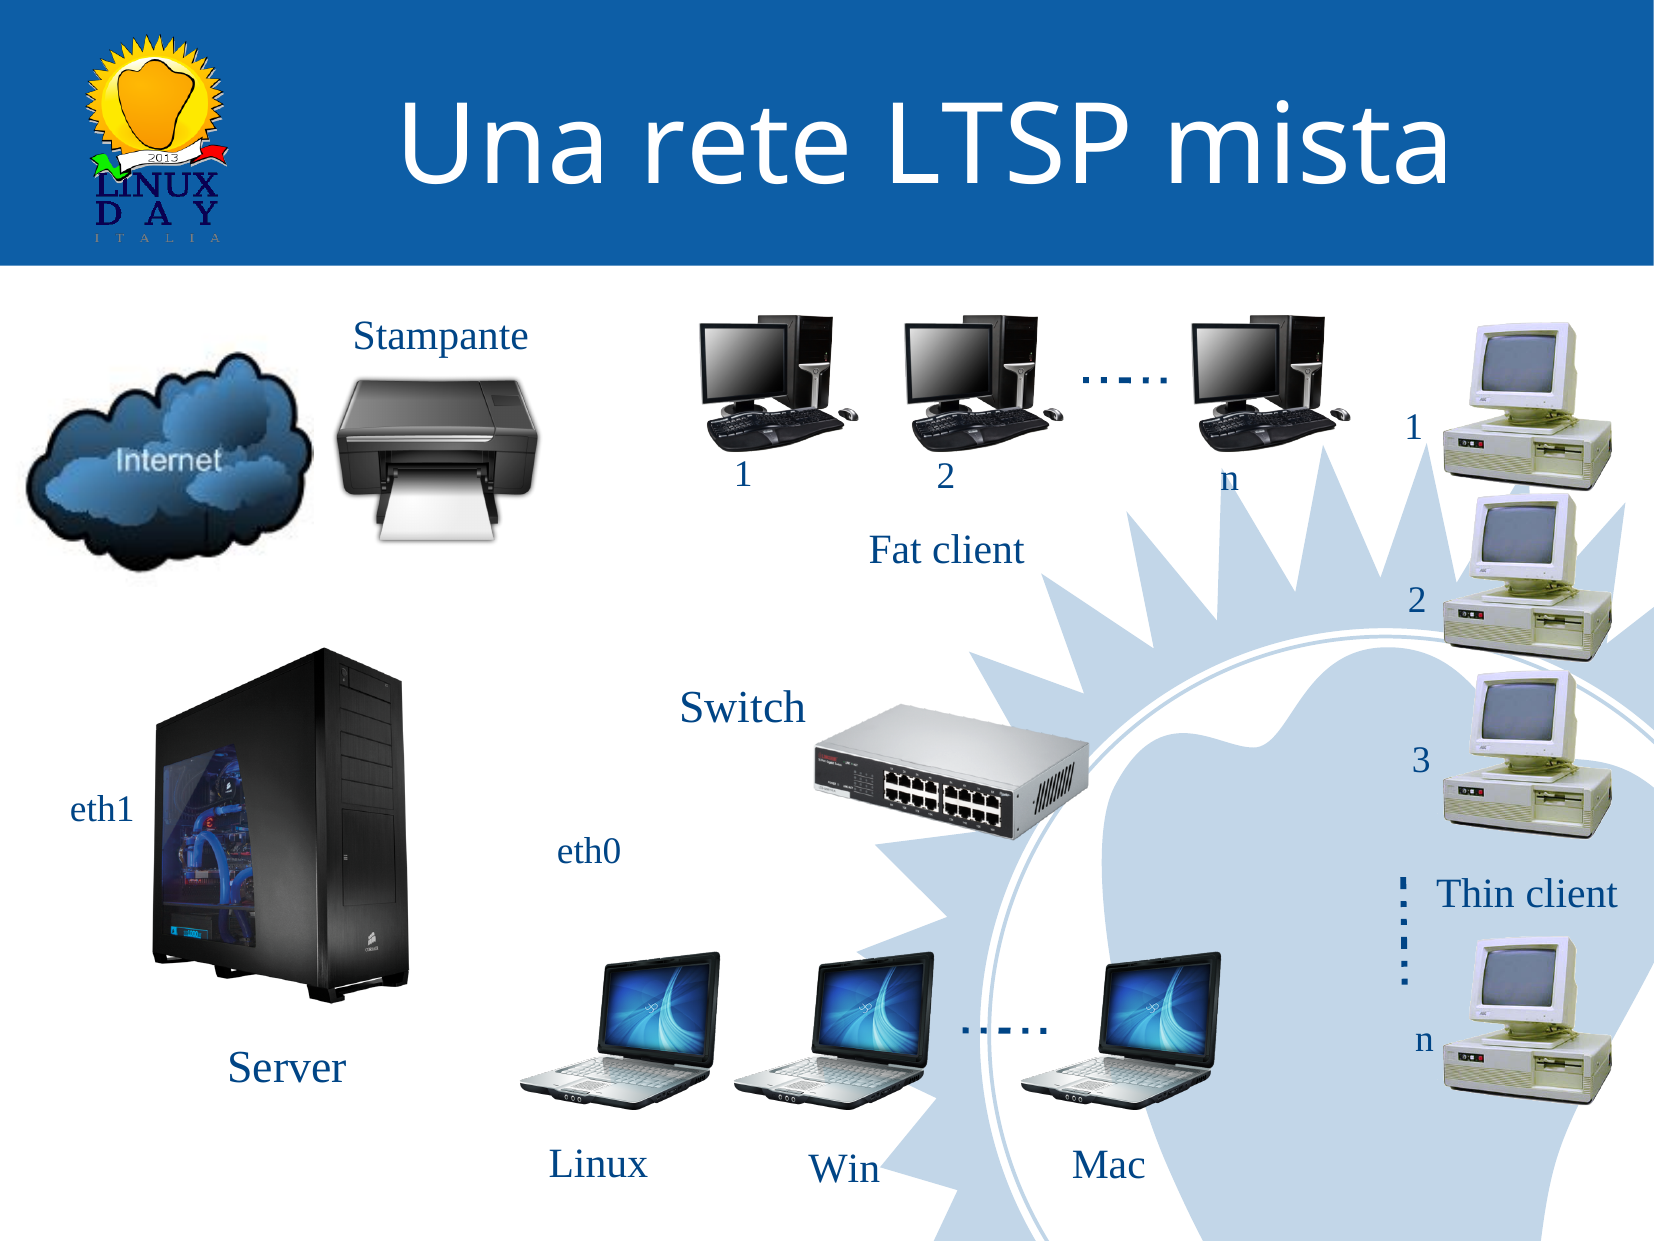

# Una rete LTSP mista
Stampante
1
1
2
n
Fat client
2
Switch
3
eth1
eth0
Thin client
n
Server
Mac
Linux
Win